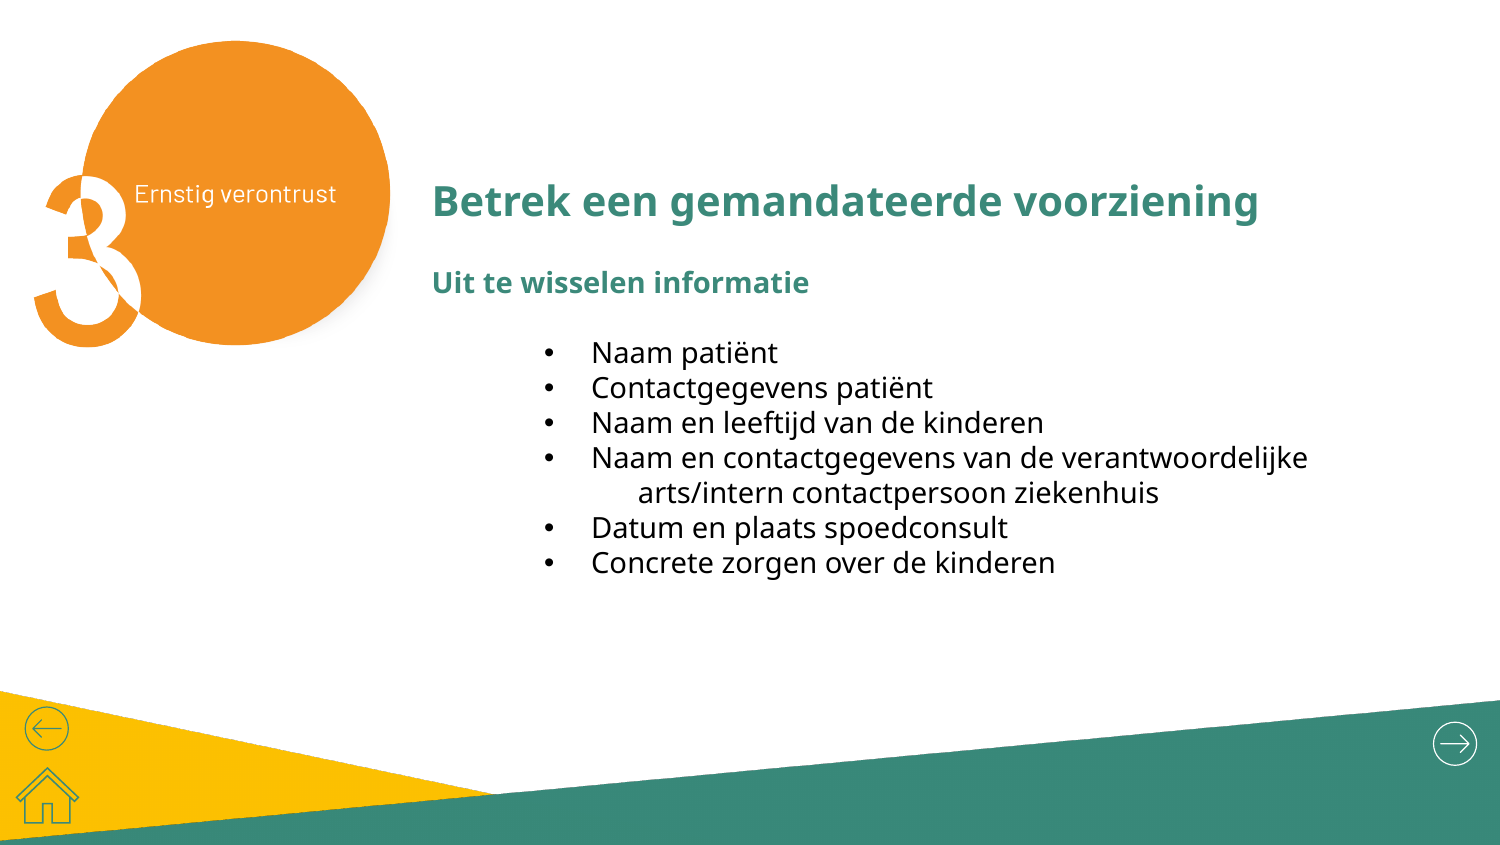

Betrek een gemandateerde voorziening
Uit te wisselen informatie
Naam patiënt
Contactgegevens patiënt
Naam en leeftijd van de kinderen
Naam en contactgegevens van de verantwoordelijke arts/intern contactpersoon ziekenhuis
Datum en plaats spoedconsult
Concrete zorgen over de kinderen